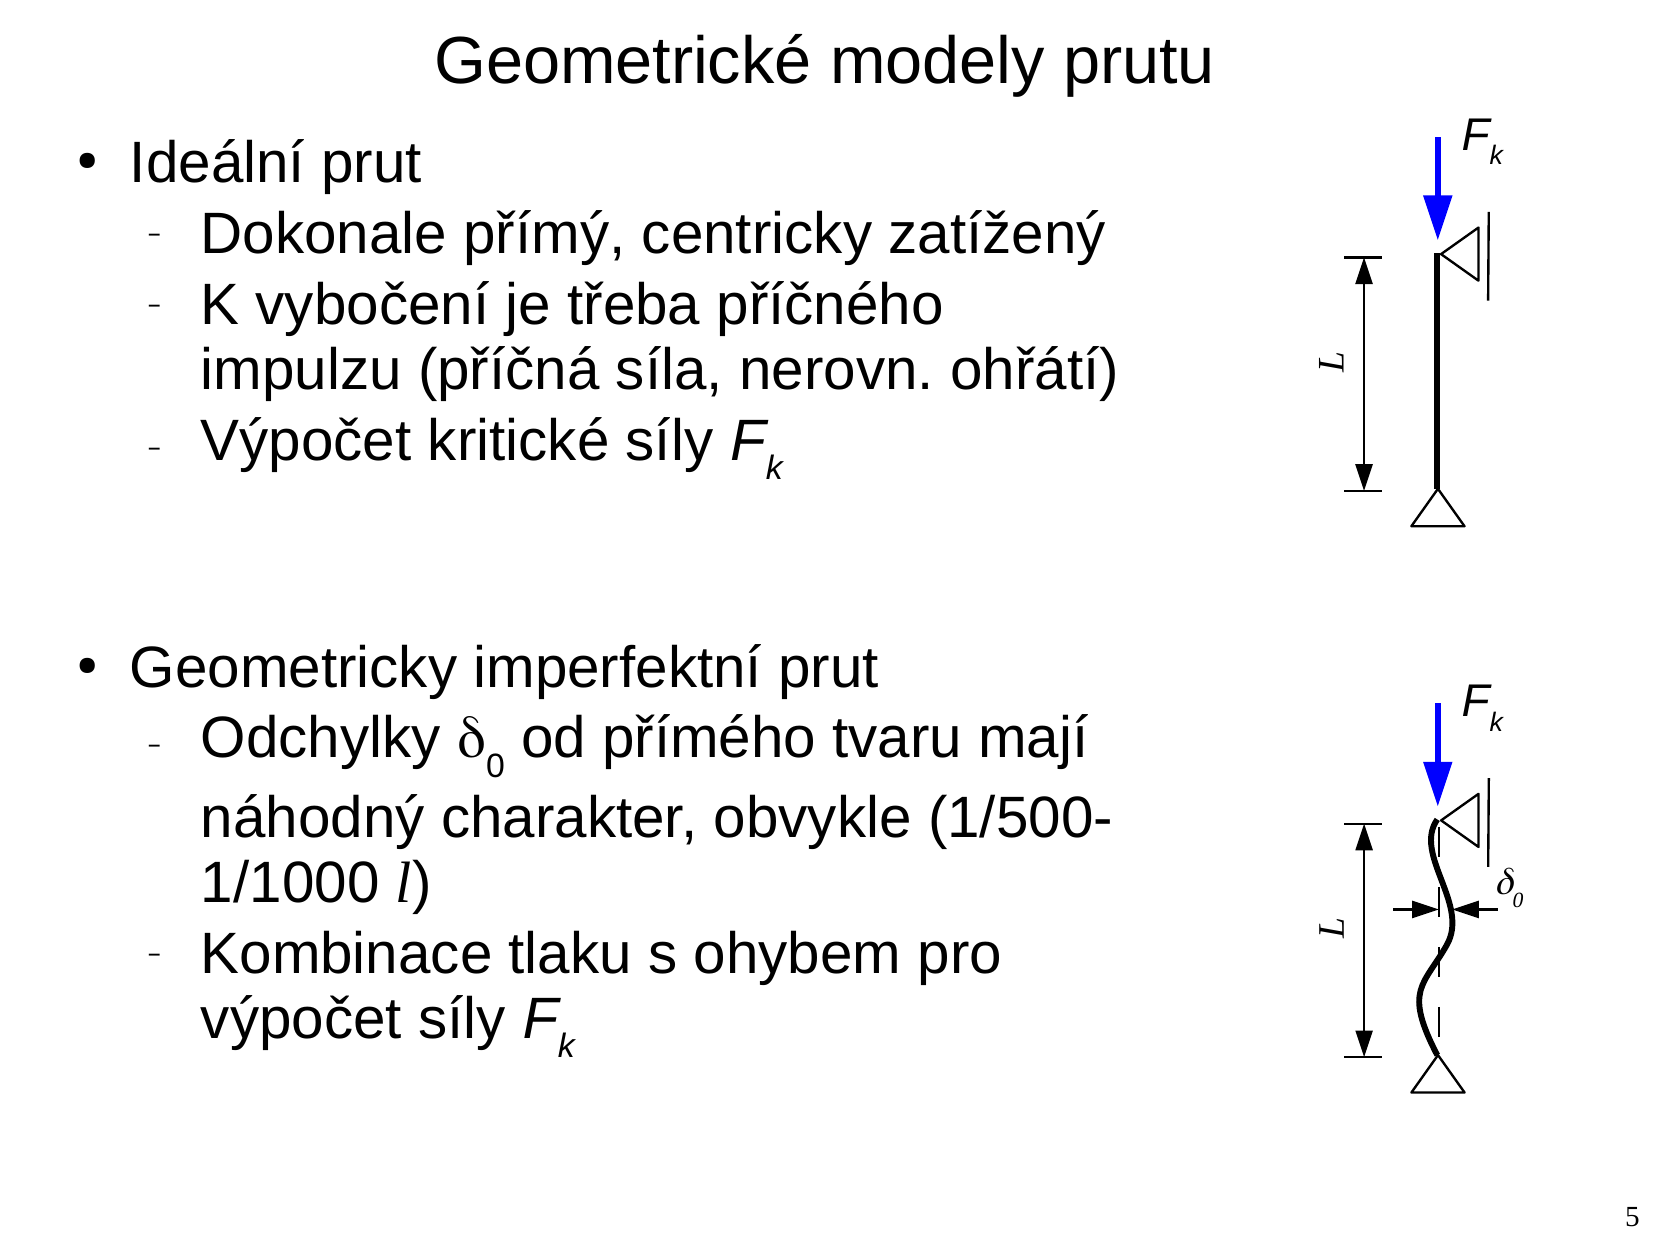

# Geometrické modely prutu
Fk
Ideální prut
Dokonale přímý, centricky zatížený
K vybočení je třeba příčného impulzu (příčná síla, nerovn. ohřátí)
Výpočet kritické síly Fk
Geometricky imperfektní prut
Odchylky d0 od přímého tvaru mají náhodný charakter, obvykle (1/500-1/1000 l)
Kombinace tlaku s ohybem pro výpočet síly Fk
L
Fk
d0
L
5